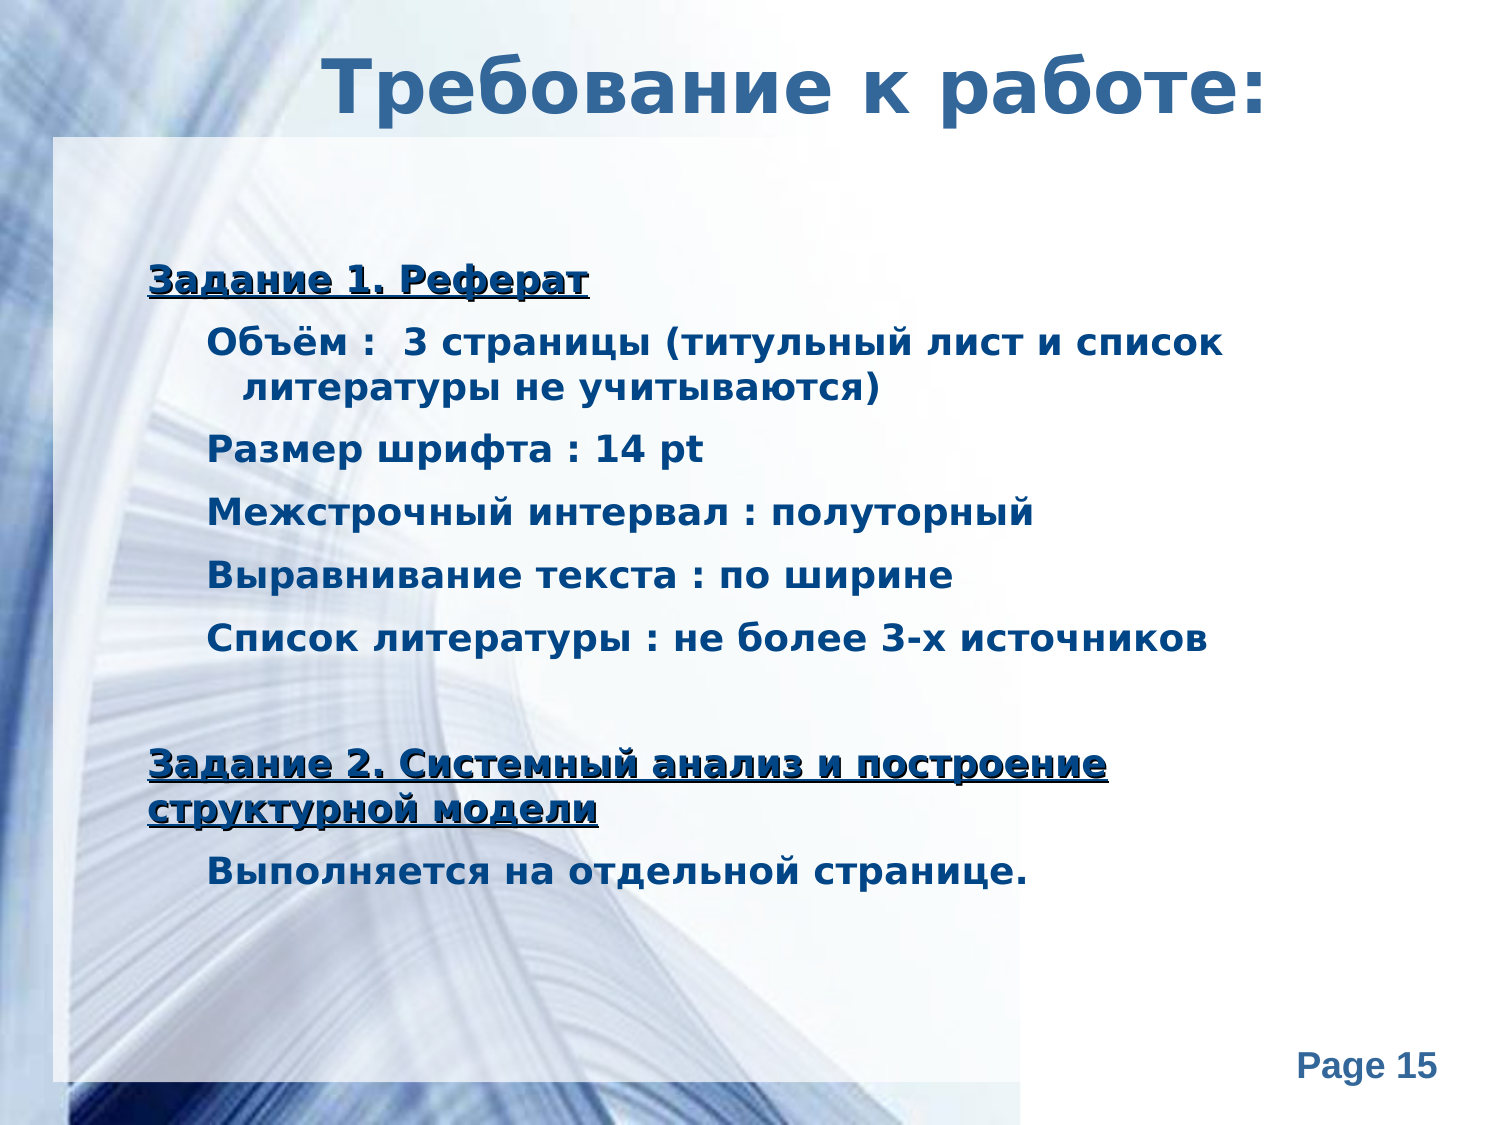

Требование к работе:
Задание 1. Реферат
Объём : 3 страницы (титульный лист и список литературы не учитываются)
Размер шрифта : 14 pt
Межстрочный интервал : полуторный
Выравнивание текста : по ширине
Список литературы : не более 3-х источников
Задание 2. Системный анализ и построение структурной модели
Выполняется на отдельной странице.